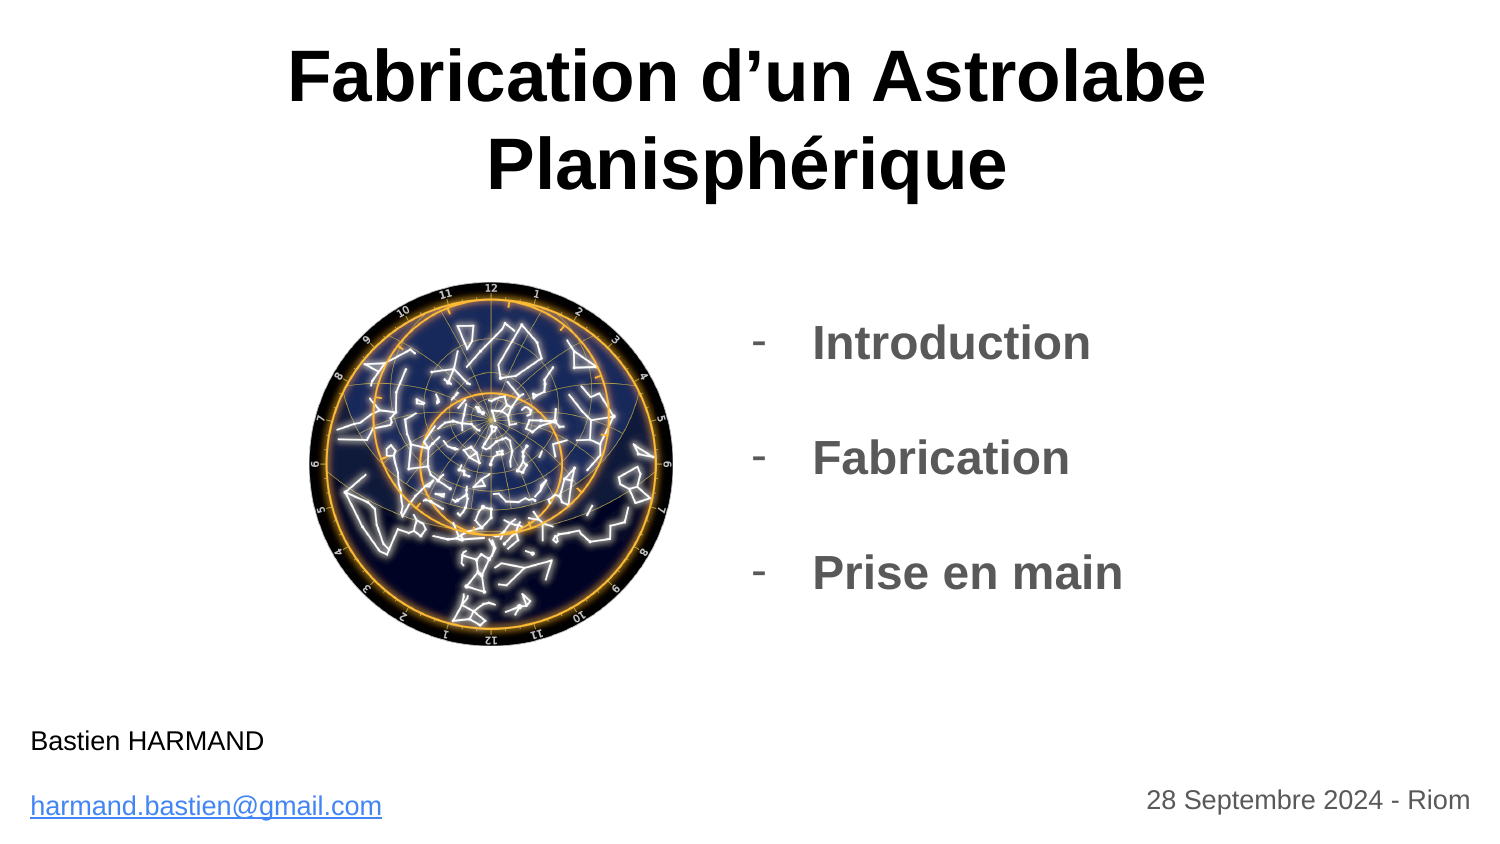

Fabrication d’un Astrolabe Planisphérique
Introduction
Fabrication
Prise en main
Bastien HARMAND
harmand.bastien@gmail.com
28 Septembre 2024 - Riom